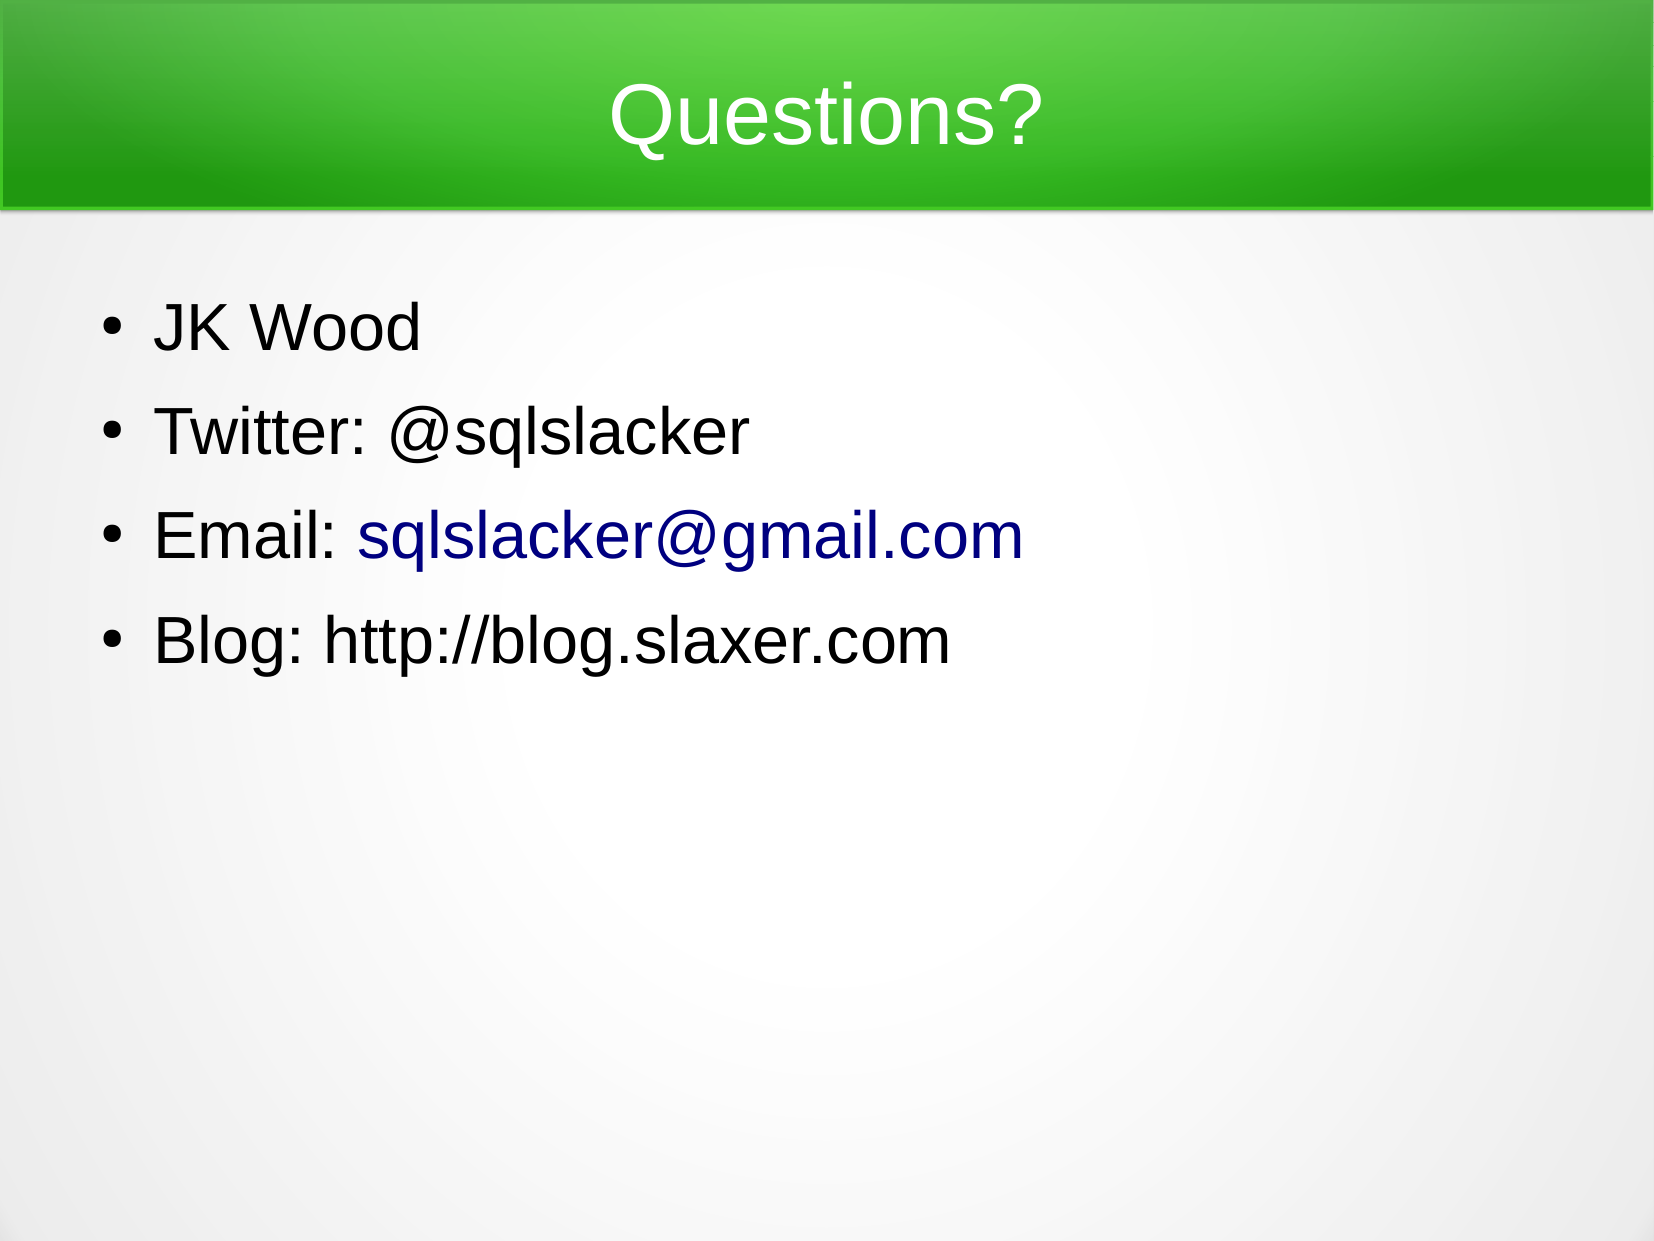

# Questions?
JK Wood
Twitter: @sqlslacker
Email: sqlslacker@gmail.com
Blog: http://blog.slaxer.com